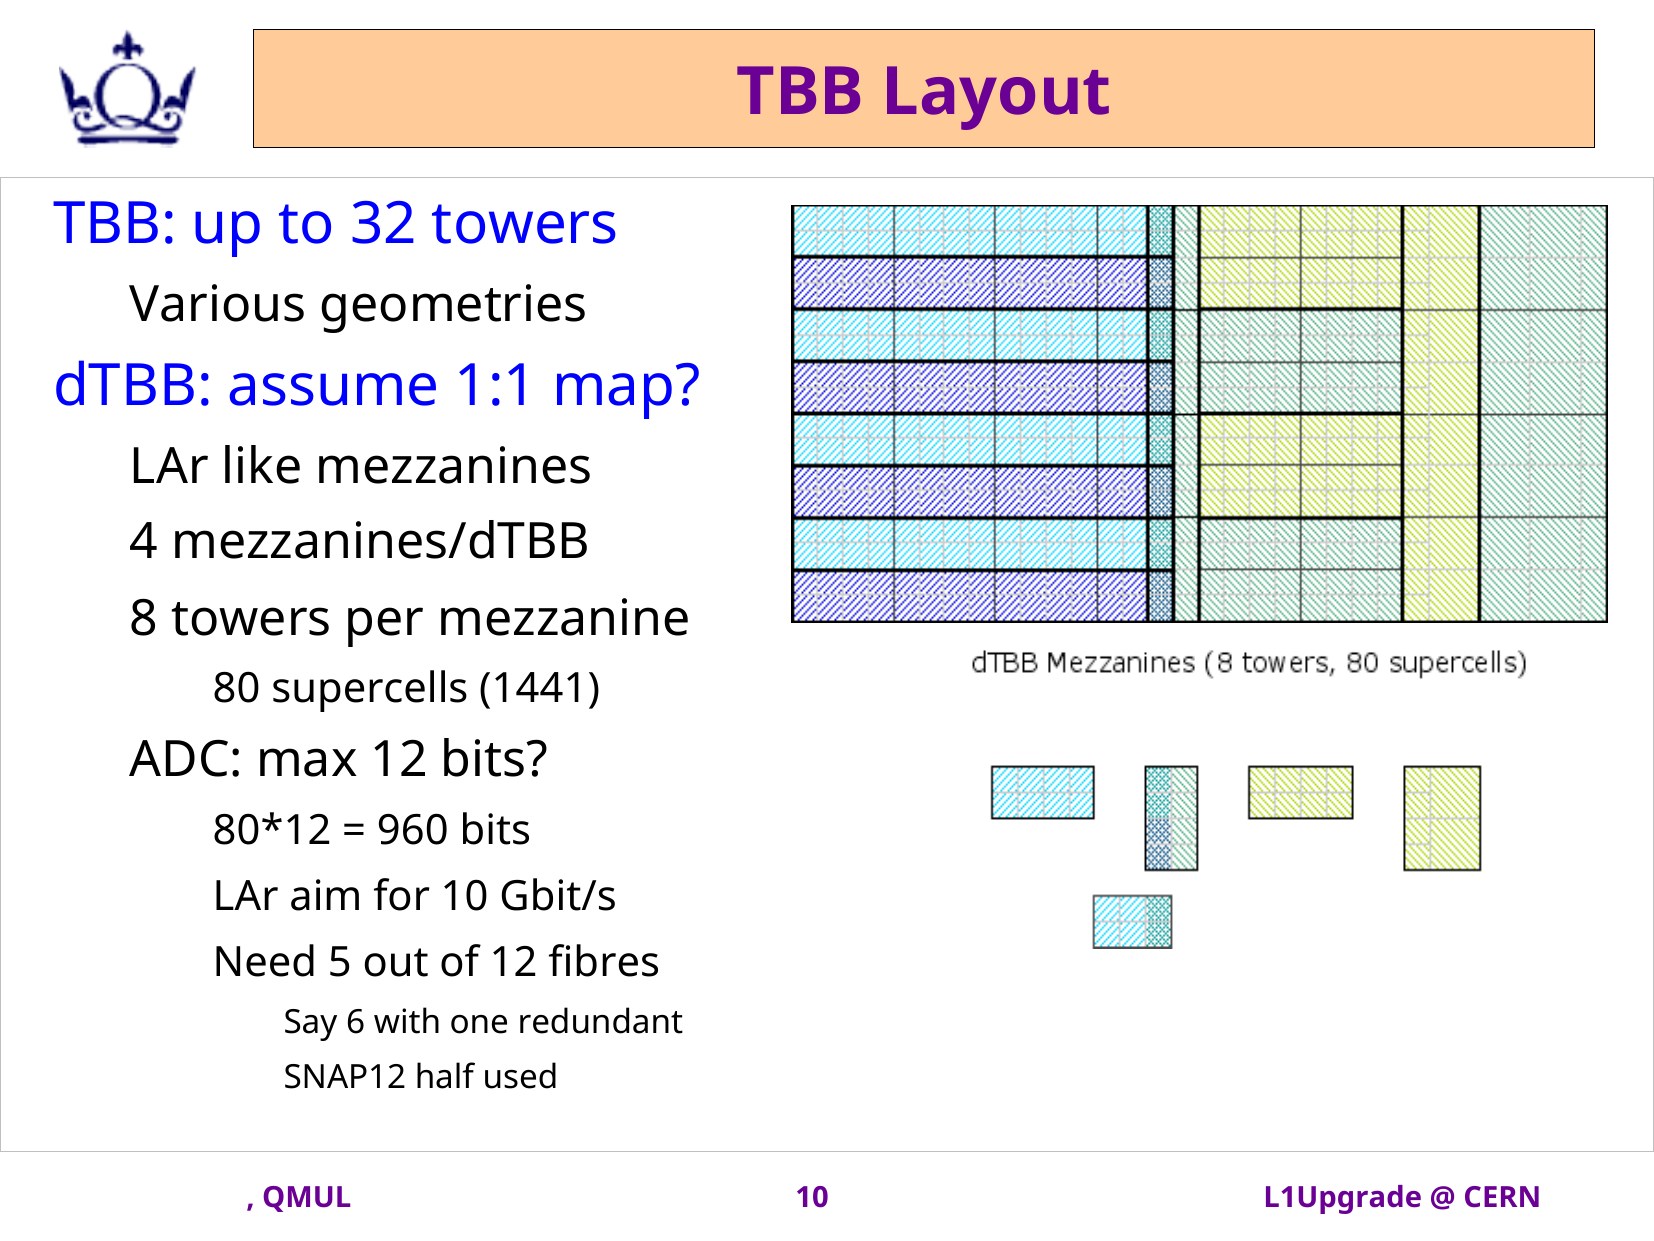

# TBB Layout
TBB: up to 32 towers
Various geometries
dTBB: assume 1:1 map?
LAr like mezzanines
4 mezzanines/dTBB
8 towers per mezzanine
80 supercells (1441)
ADC: max 12 bits?
80*12 = 960 bits
LAr aim for 10 Gbit/s
Need 5 out of 12 fibres
Say 6 with one redundant
SNAP12 half used